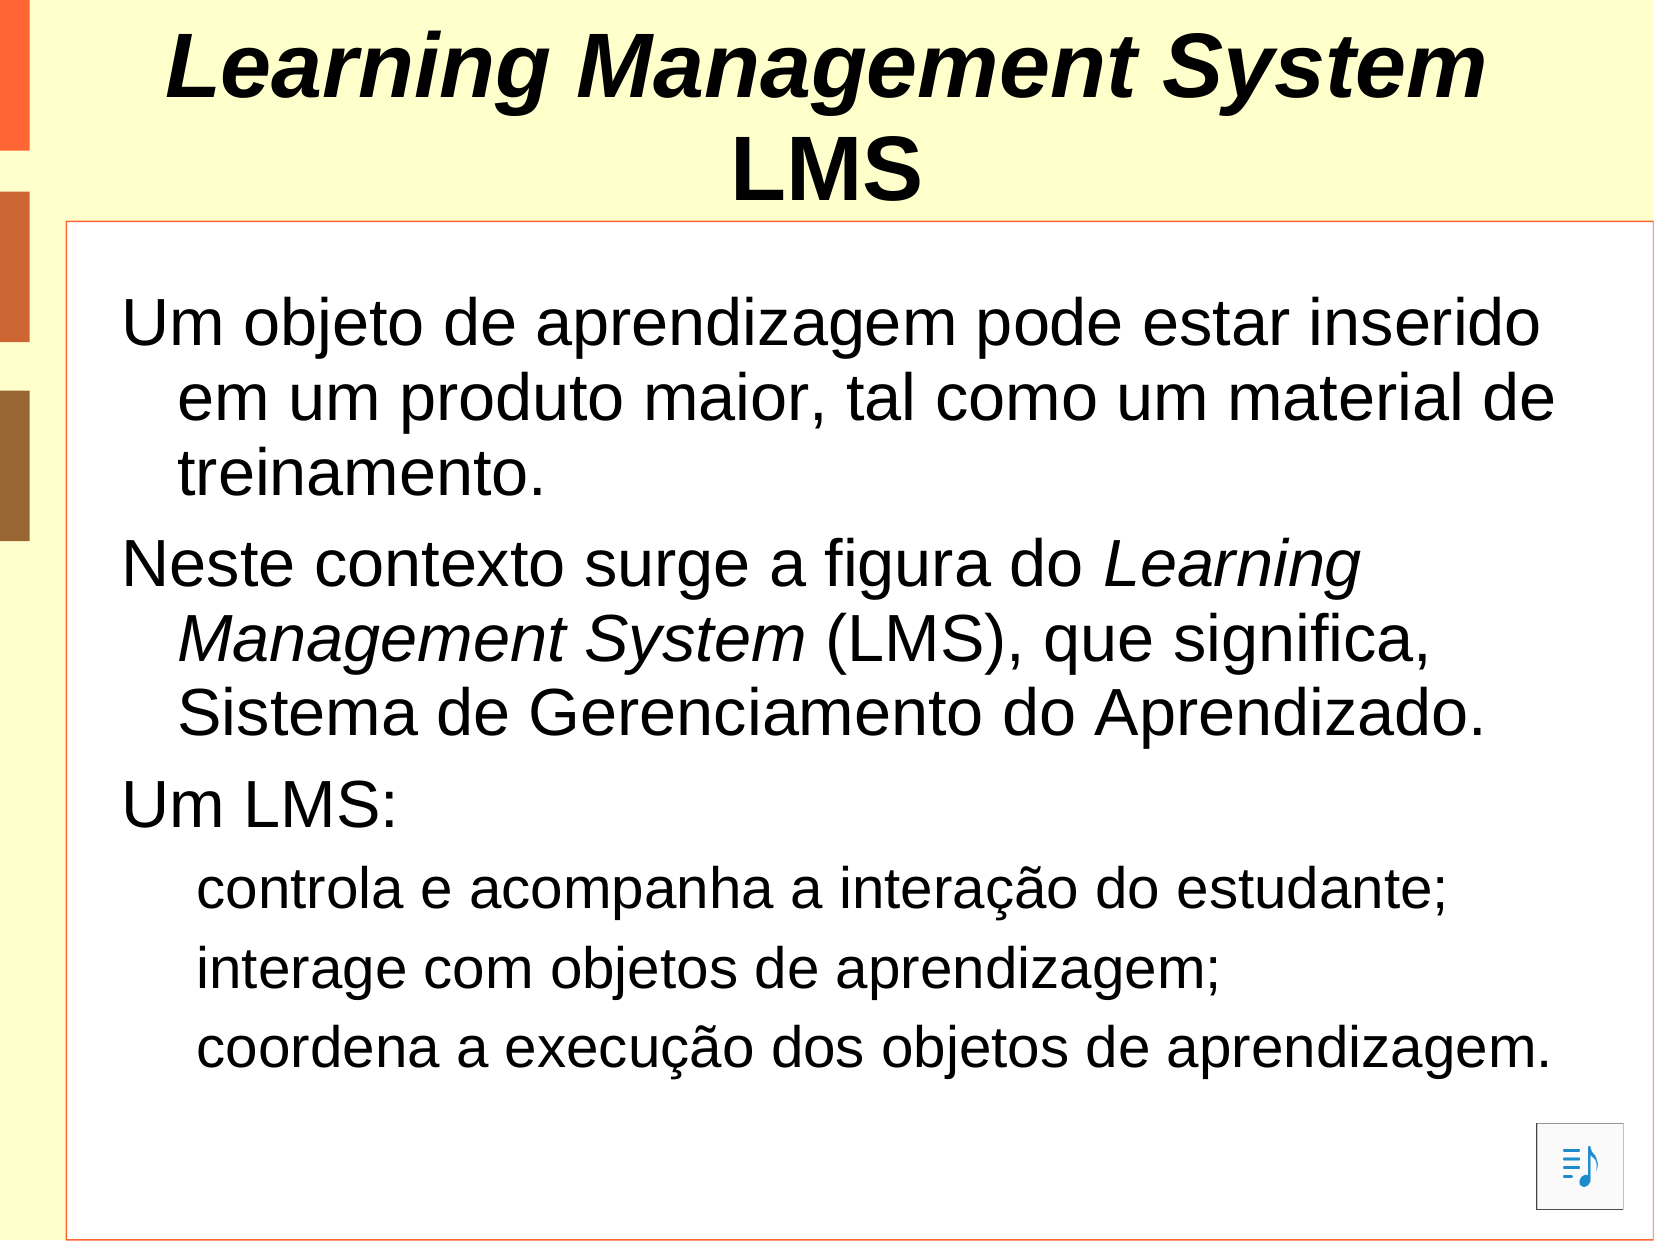

# Learning Management System LMS
Um objeto de aprendizagem pode estar inserido em um produto maior, tal como um material de treinamento.
Neste contexto surge a figura do Learning Management System (LMS), que significa, Sistema de Gerenciamento do Aprendizado.
Um LMS:
controla e acompanha a interação do estudante;
interage com objetos de aprendizagem;
coordena a execução dos objetos de aprendizagem.